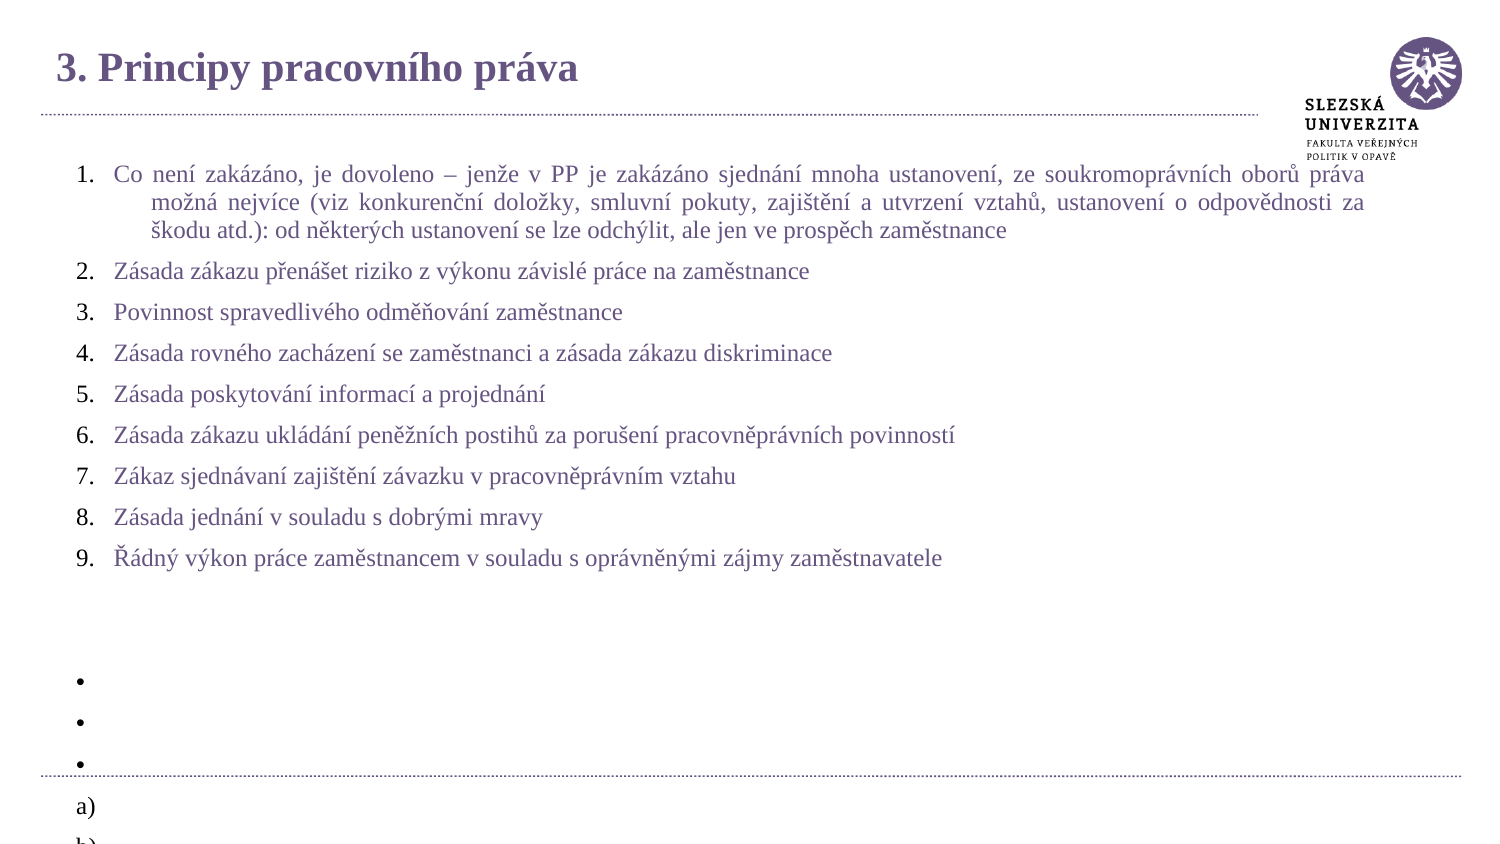

# 3. Principy pracovního práva
Co není zakázáno, je dovoleno – jenže v PP je zakázáno sjednání mnoha ustanovení, ze soukromoprávních oborů práva možná nejvíce (viz konkurenční doložky, smluvní pokuty, zajištění a utvrzení vztahů, ustanovení o odpovědnosti za škodu atd.): od některých ustanovení se lze odchýlit, ale jen ve prospěch zaměstnance
Zásada zákazu přenášet riziko z výkonu závislé práce na zaměstnance
Povinnost spravedlivého odměňování zaměstnance
Zásada rovného zacházení se zaměstnanci a zásada zákazu diskriminace
Zásada poskytování informací a projednání
Zásada zákazu ukládání peněžních postihů za porušení pracovněprávních povinností
Zákaz sjednávaní zajištění závazku v pracovněprávním vztahu
Zásada jednání v souladu s dobrými mravy
Řádný výkon práce zaměstnancem v souladu s oprávněnými zájmy zaměstnavatele